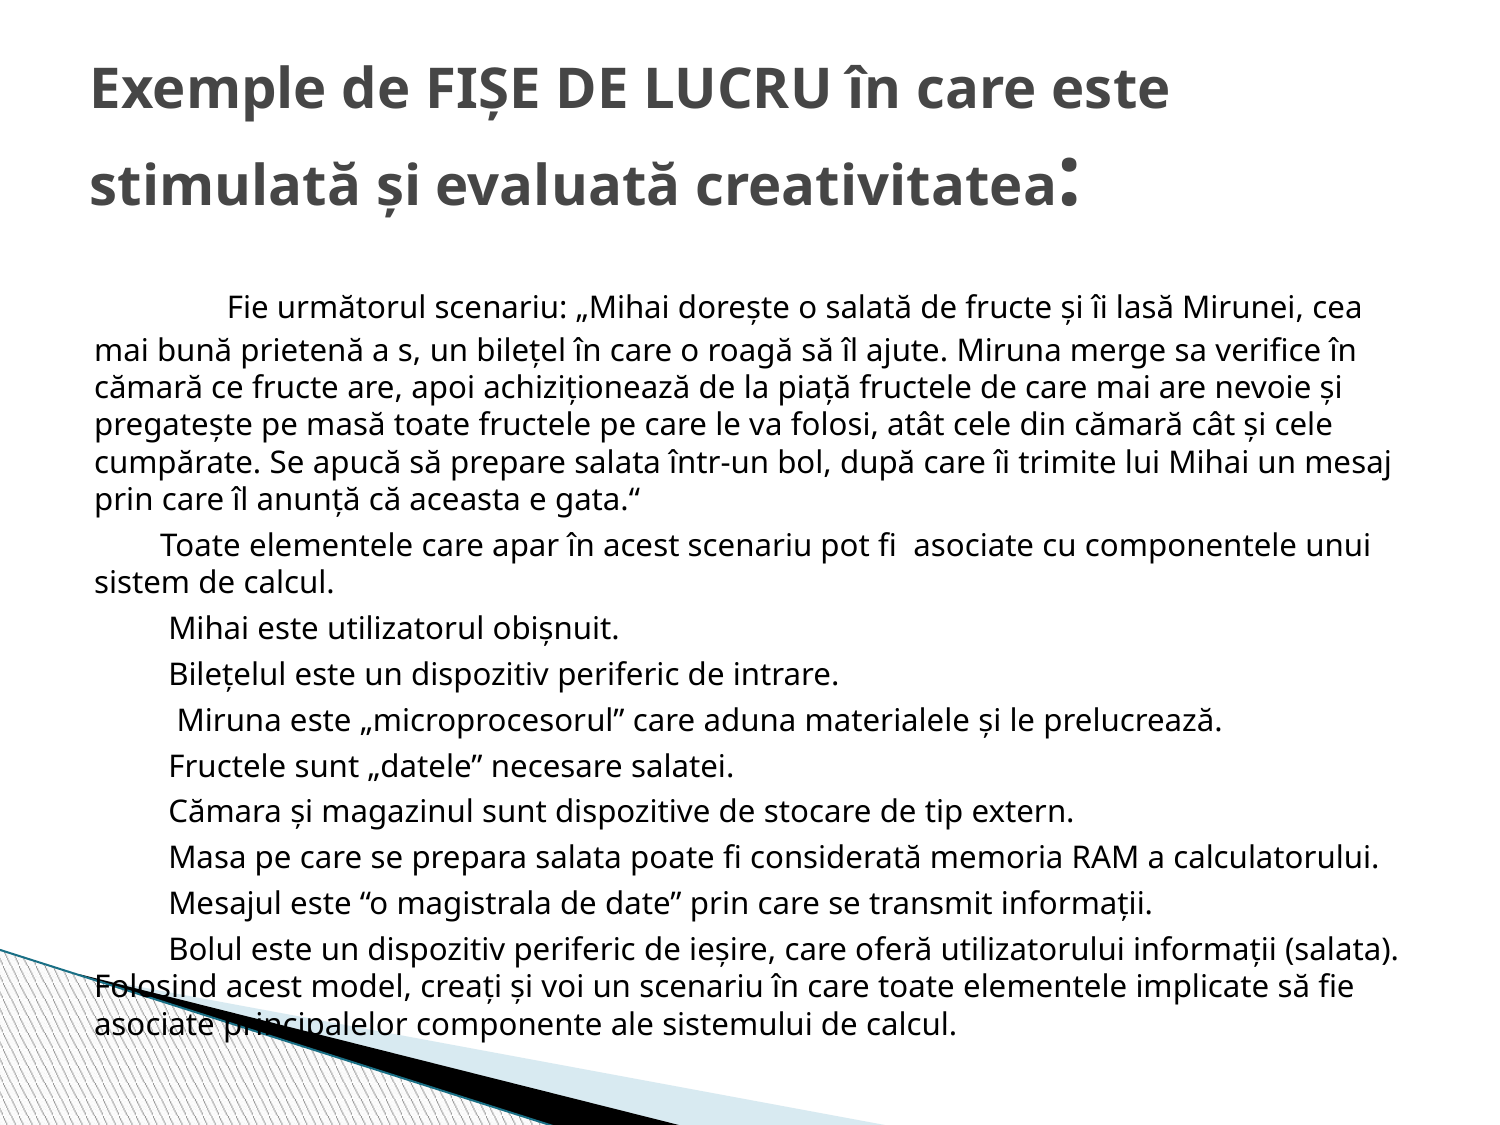

Exemple de FIȘE DE LUCRU în care este stimulată și evaluată creativitatea:
# Fie următorul scenariu: „Mihai dorește o salată de fructe și îi lasă Mirunei, cea mai bună prietenă a s, un bilețel în care o roagă să îl ajute. Miruna merge sa verifice în cămară ce fructe are, apoi achiziționează de la piață fructele de care mai are nevoie și pregatește pe masă toate fructele pe care le va folosi, atât cele din cămară cât și cele cumpărate. Se apucă să prepare salata într-un bol, după care îi trimite lui Mihai un mesaj prin care îl anunță că aceasta e gata.“
 Toate elementele care apar în acest scenariu pot fi asociate cu componentele unui sistem de calcul.
 Mihai este utilizatorul obișnuit.
 Bilețelul este un dispozitiv periferic de intrare.
 Miruna este „microprocesorul” care aduna materialele și le prelucrează.
 Fructele sunt „datele” necesare salatei.
 Cămara și magazinul sunt dispozitive de stocare de tip extern.
 Masa pe care se prepara salata poate fi considerată memoria RAM a calculatorului.
 Mesajul este “o magistrala de date” prin care se transmit informații.
 Bolul este un dispozitiv periferic de ieșire, care oferă utilizatorului informații (salata). Folosind acest model, creați și voi un scenariu în care toate elementele implicate să fie asociate principalelor componente ale sistemului de calcul.